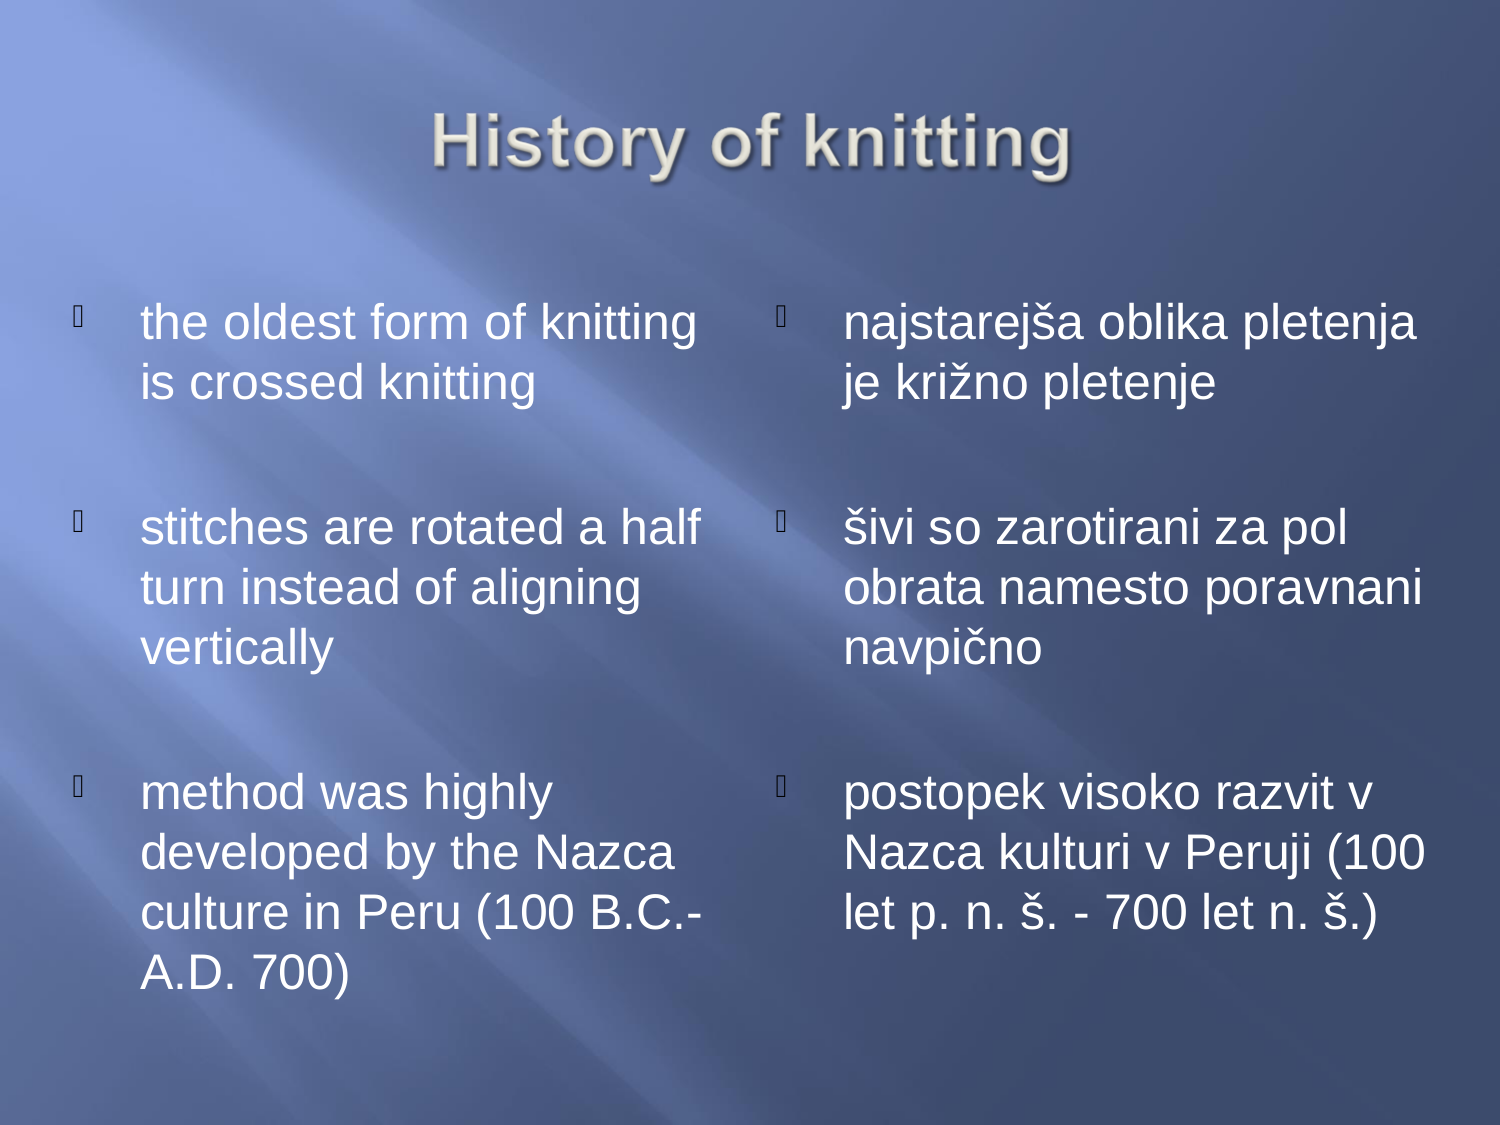

najstarejša oblika pletenja je križno pletenje
šivi so zarotirani za pol obrata namesto poravnani navpično
postopek visoko razvit v Nazca kulturi v Peruji (100 let p. n. š. - 700 let n. š.)
# the oldest form of knitting is crossed knitting
stitches are rotated a half turn instead of aligning vertically
method was highly developed by the Nazca culture in Peru (100 B.C.- A.D. 700)